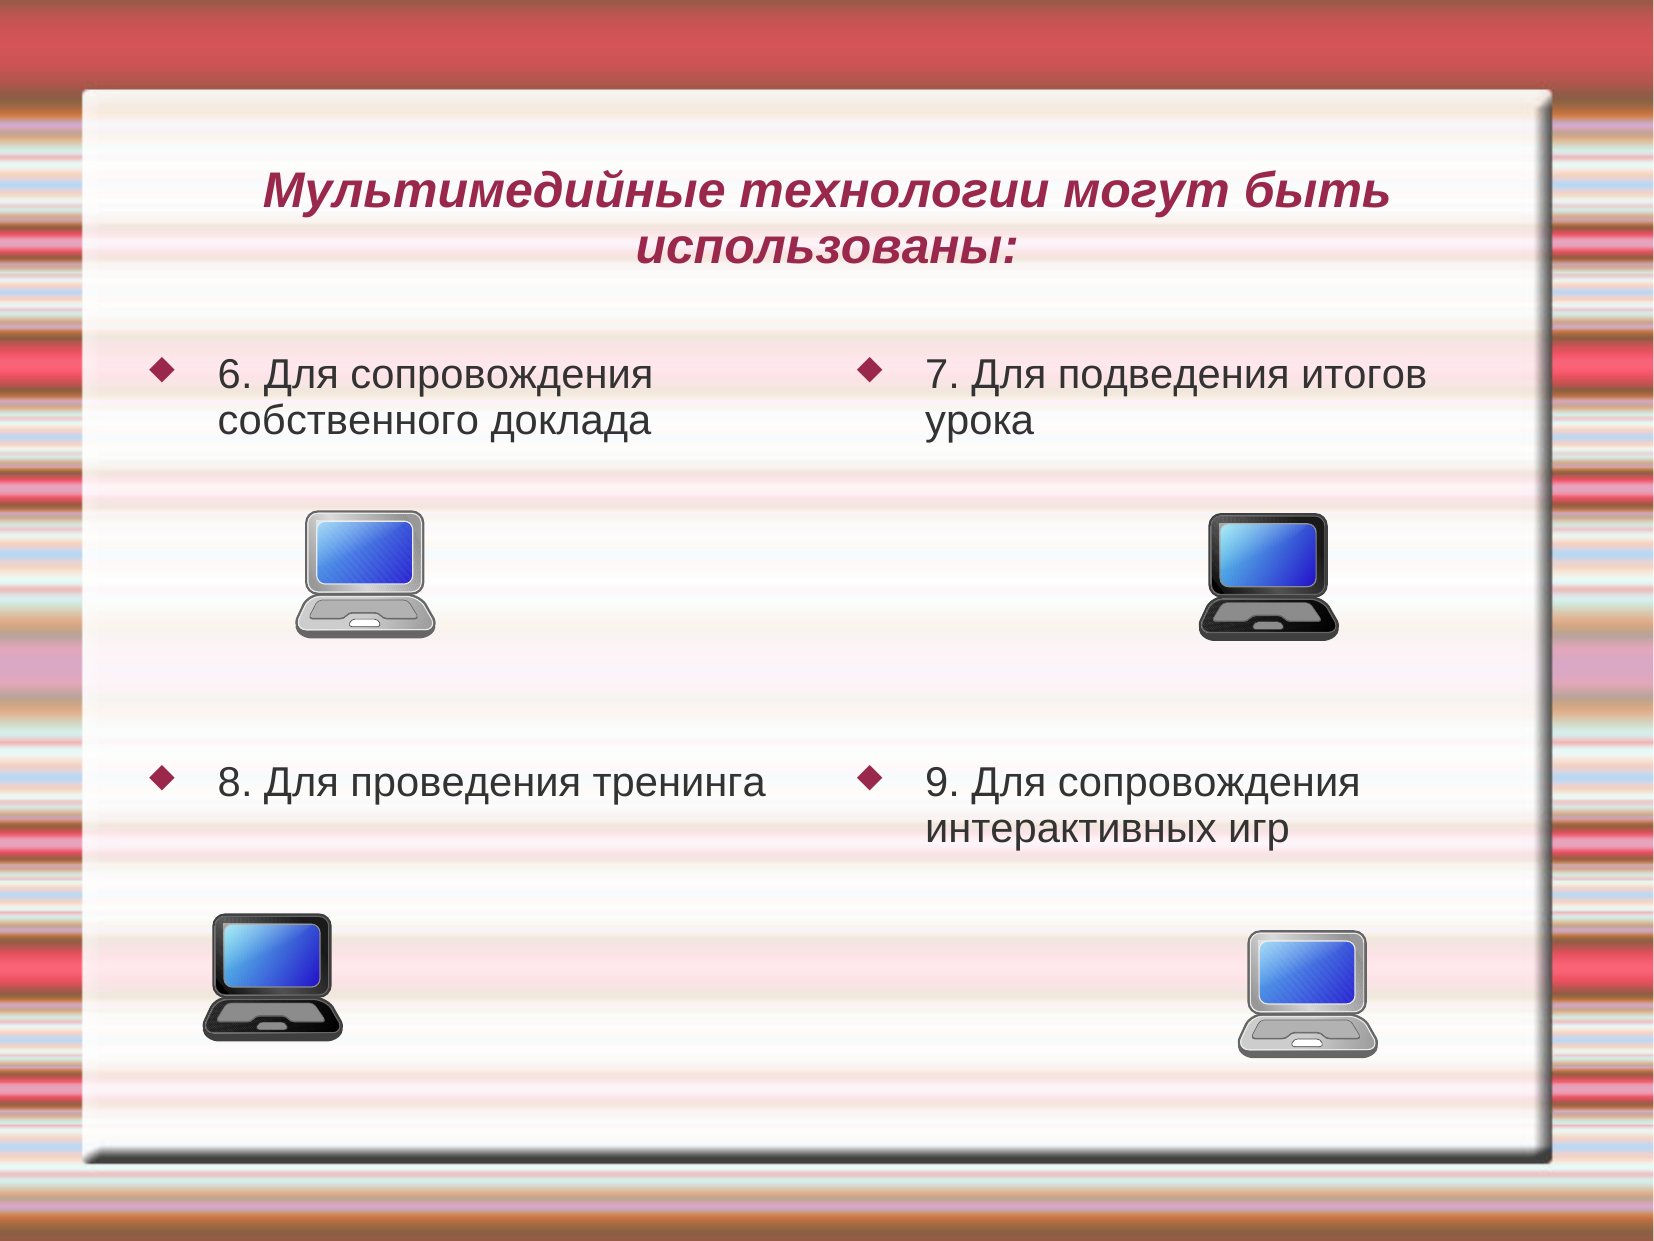

# Мультимедийные технологии могут быть использованы:
6. Для сопровождения собственного доклада
7. Для подведения итогов урока
8. Для проведения тренинга
9. Для сопровождения интерактивных игр